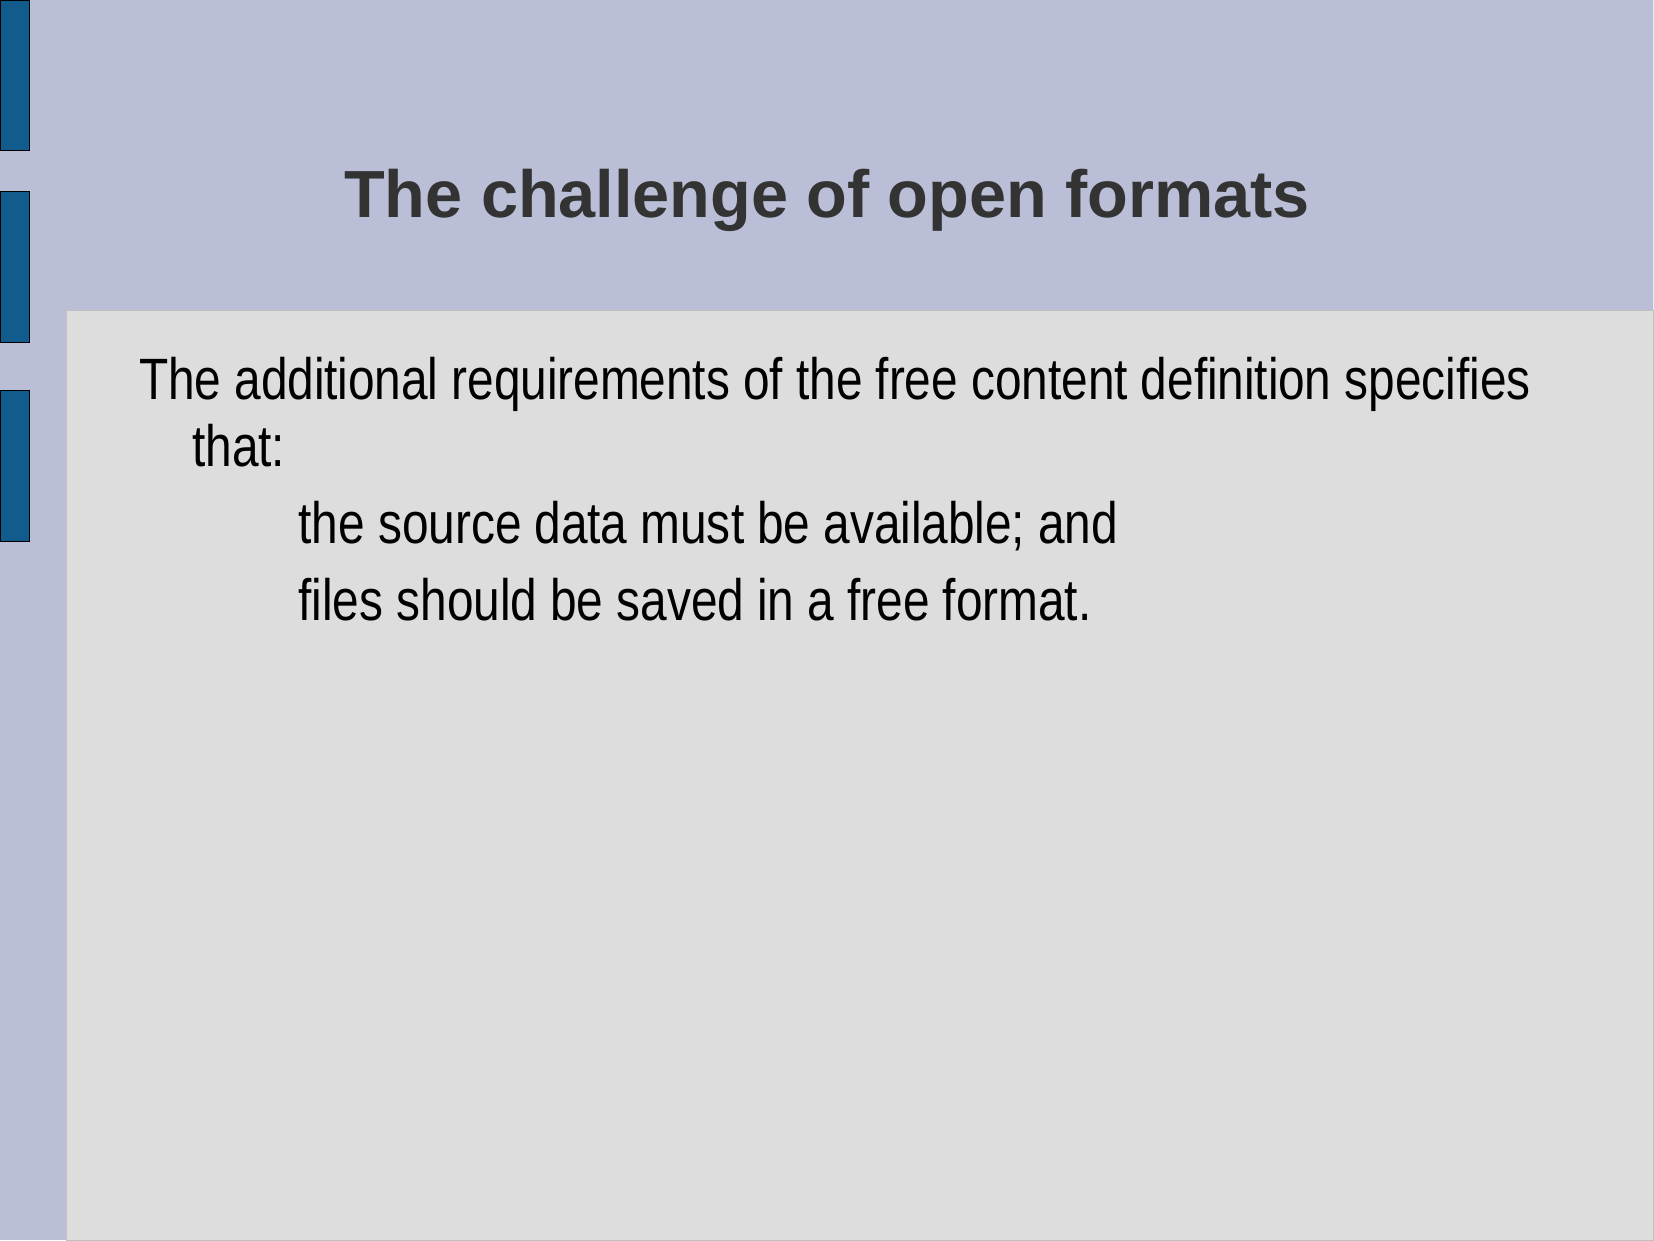

# The challenge of open formats
The additional requirements of the free content definition specifies that:
the source data must be available; and
files should be saved in a free format.